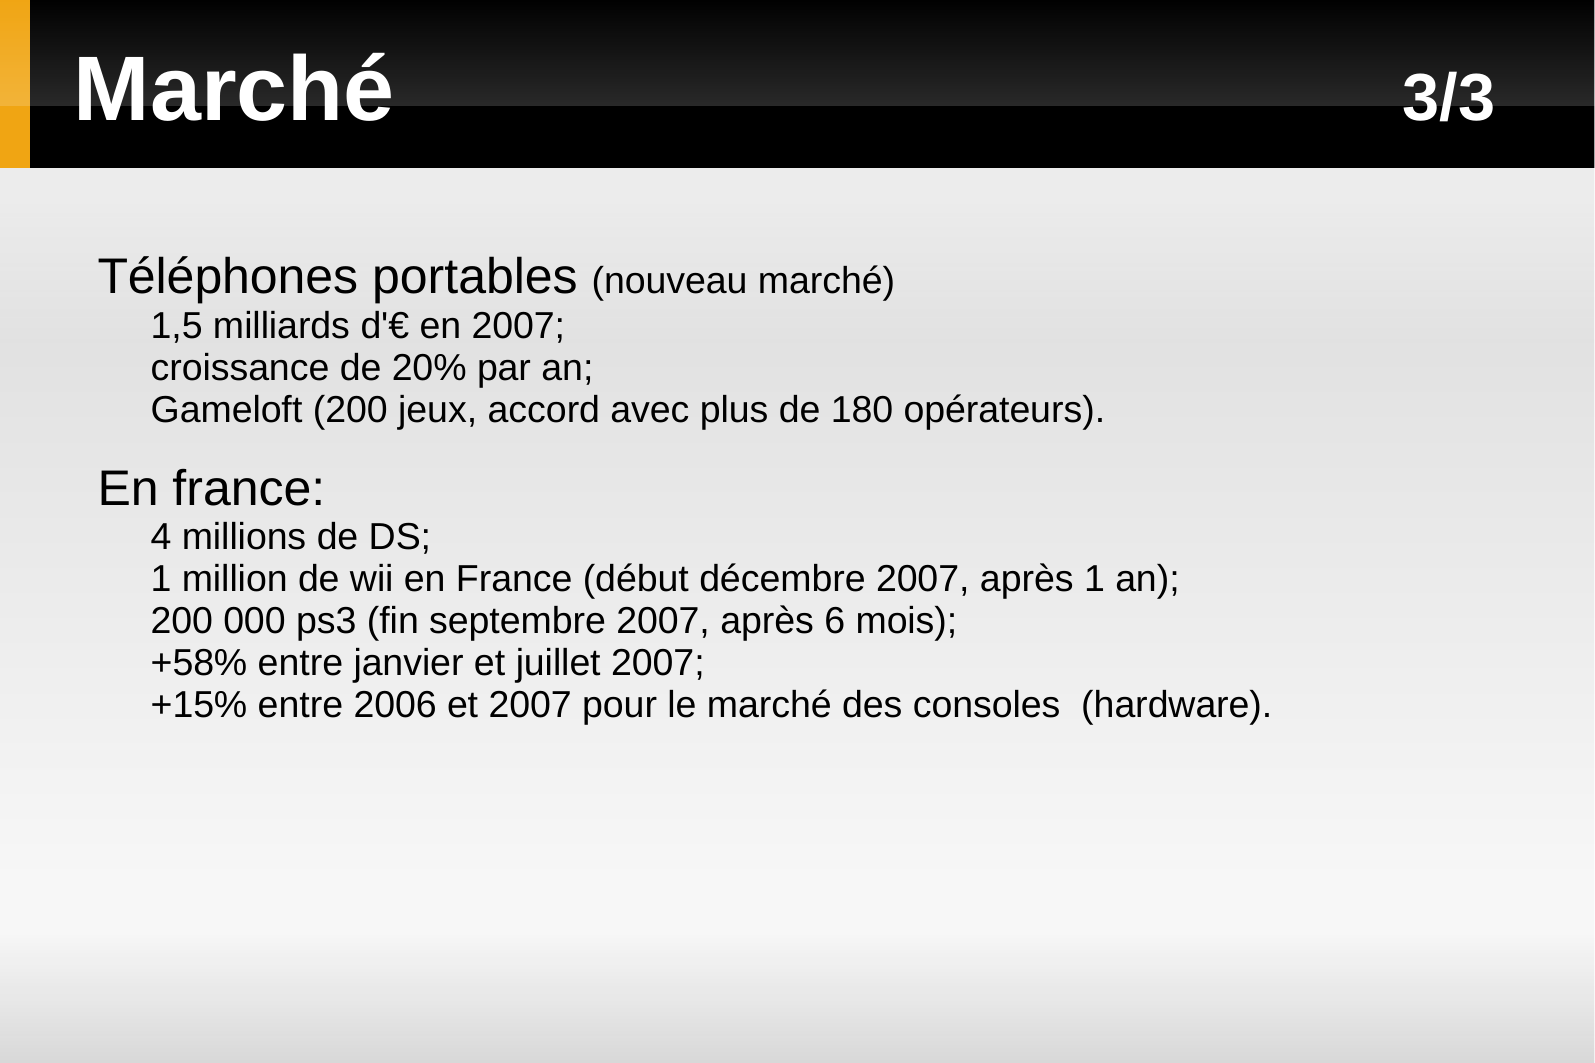

# Marché														3/3
Téléphones portables (nouveau marché)
1,5 milliards d'€ en 2007;
croissance de 20% par an;
Gameloft (200 jeux, accord avec plus de 180 opérateurs).
En france:
4 millions de DS;
1 million de wii en France (début décembre 2007, après 1 an);
200 000 ps3 (fin septembre 2007, après 6 mois);
+58% entre janvier et juillet 2007;
+15% entre 2006 et 2007 pour le marché des consoles (hardware).